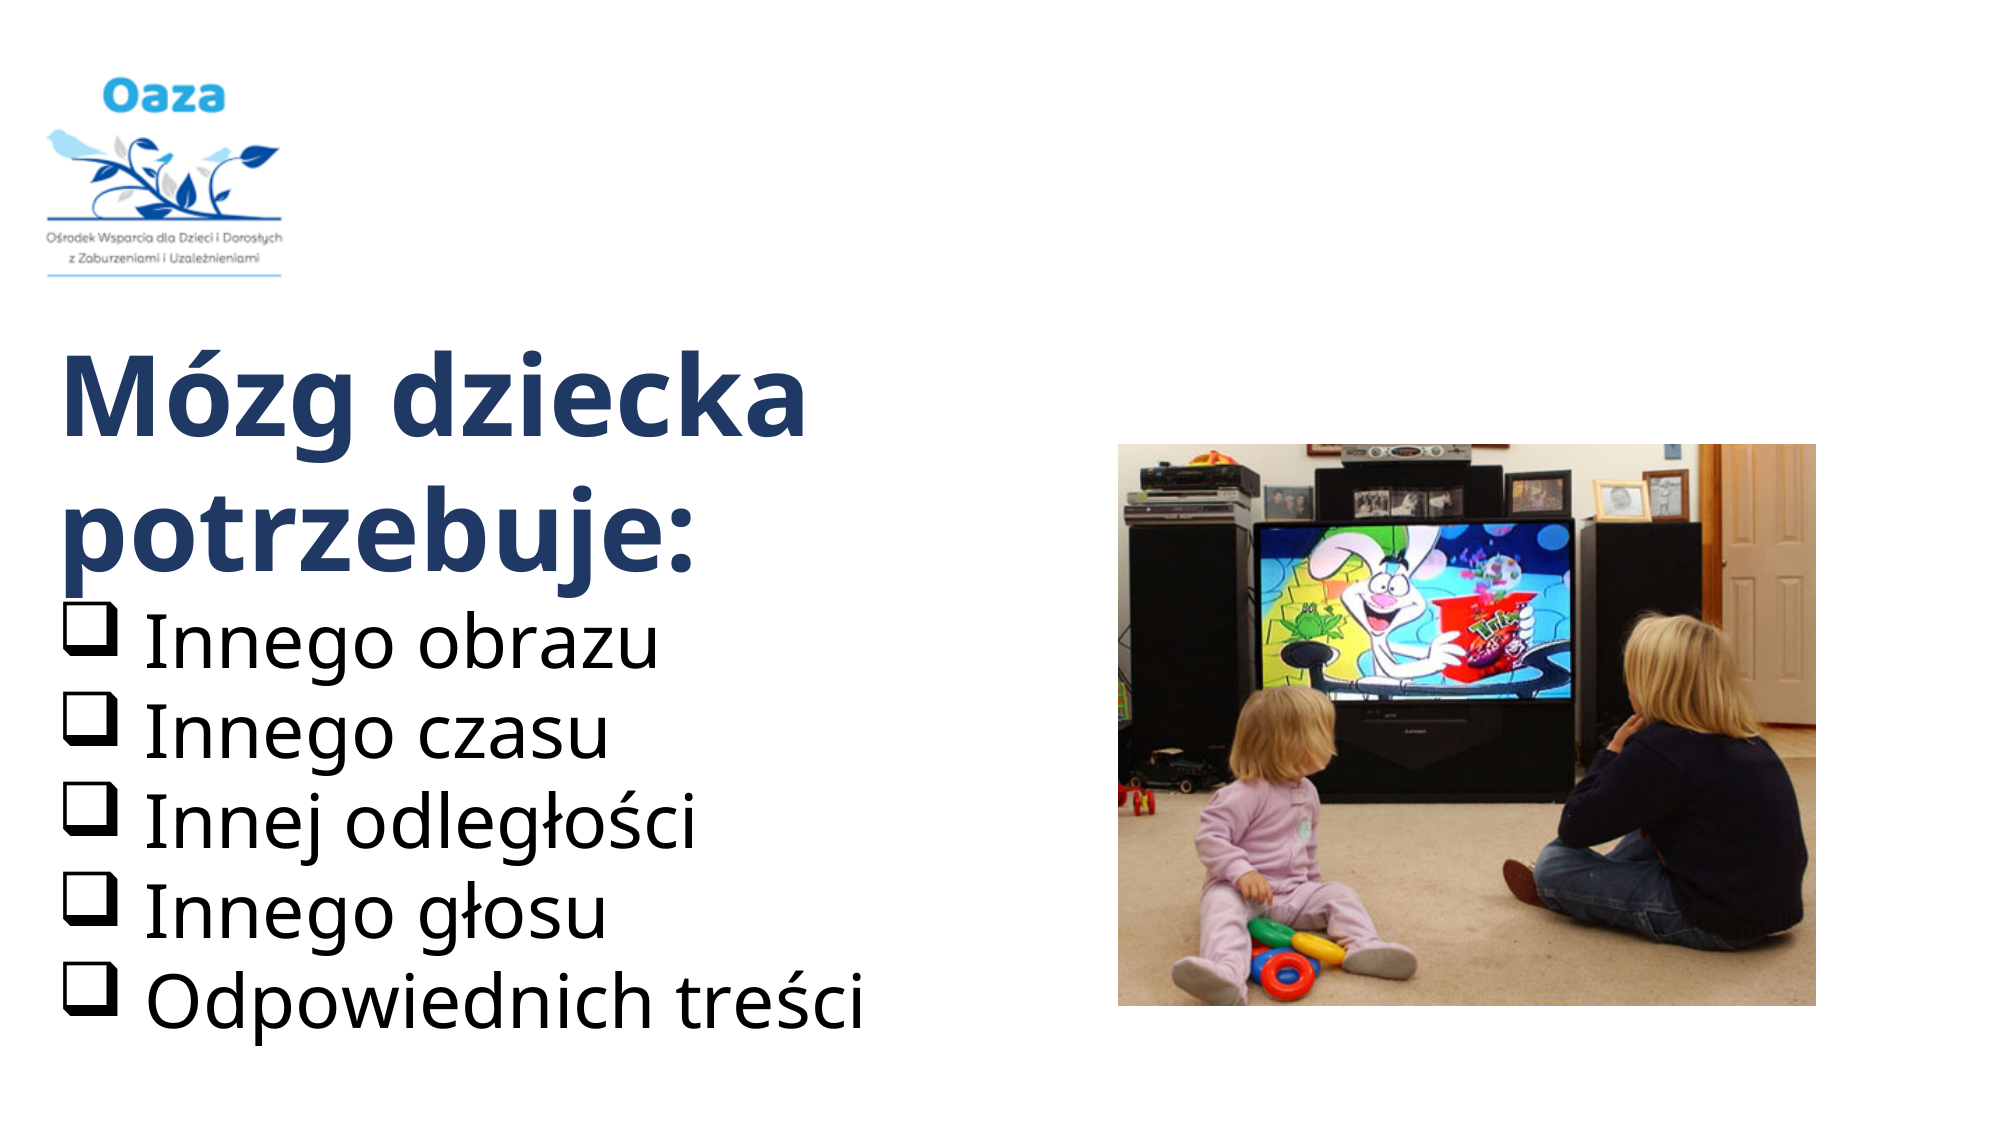

Mózg dziecka potrzebuje:
 Innego obrazu
 Innego czasu
 Innej odległości
 Innego głosu
 Odpowiednich treści